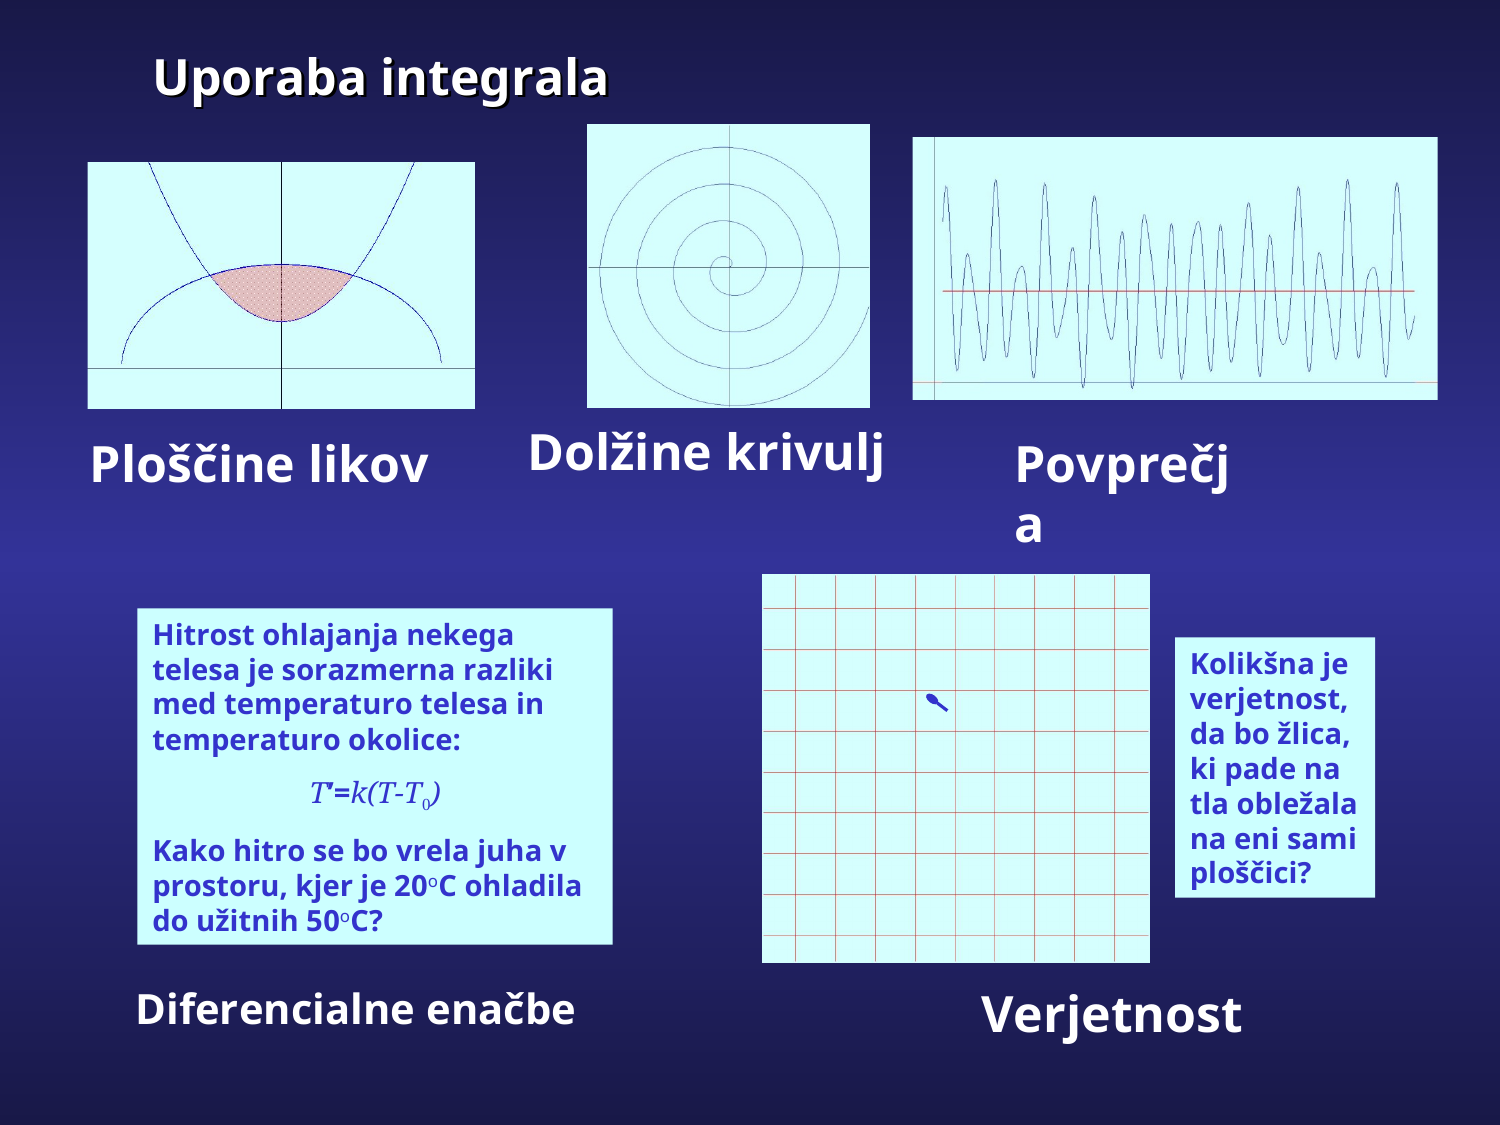

Uporaba integrala
Dolžine krivulj
Ploščine likov
Povprečja
Hitrost ohlajanja nekega telesa je sorazmerna razliki med temperaturo telesa in temperaturo okolice:
T’=k(T-T0)
Kako hitro se bo vrela juha v prostoru, kjer je 20oC ohladila do užitnih 50oC?
Kolikšna je verjetnost, da bo žlica, ki pade na tla obležala na eni sami ploščici?
Diferencialne enačbe
Verjetnost